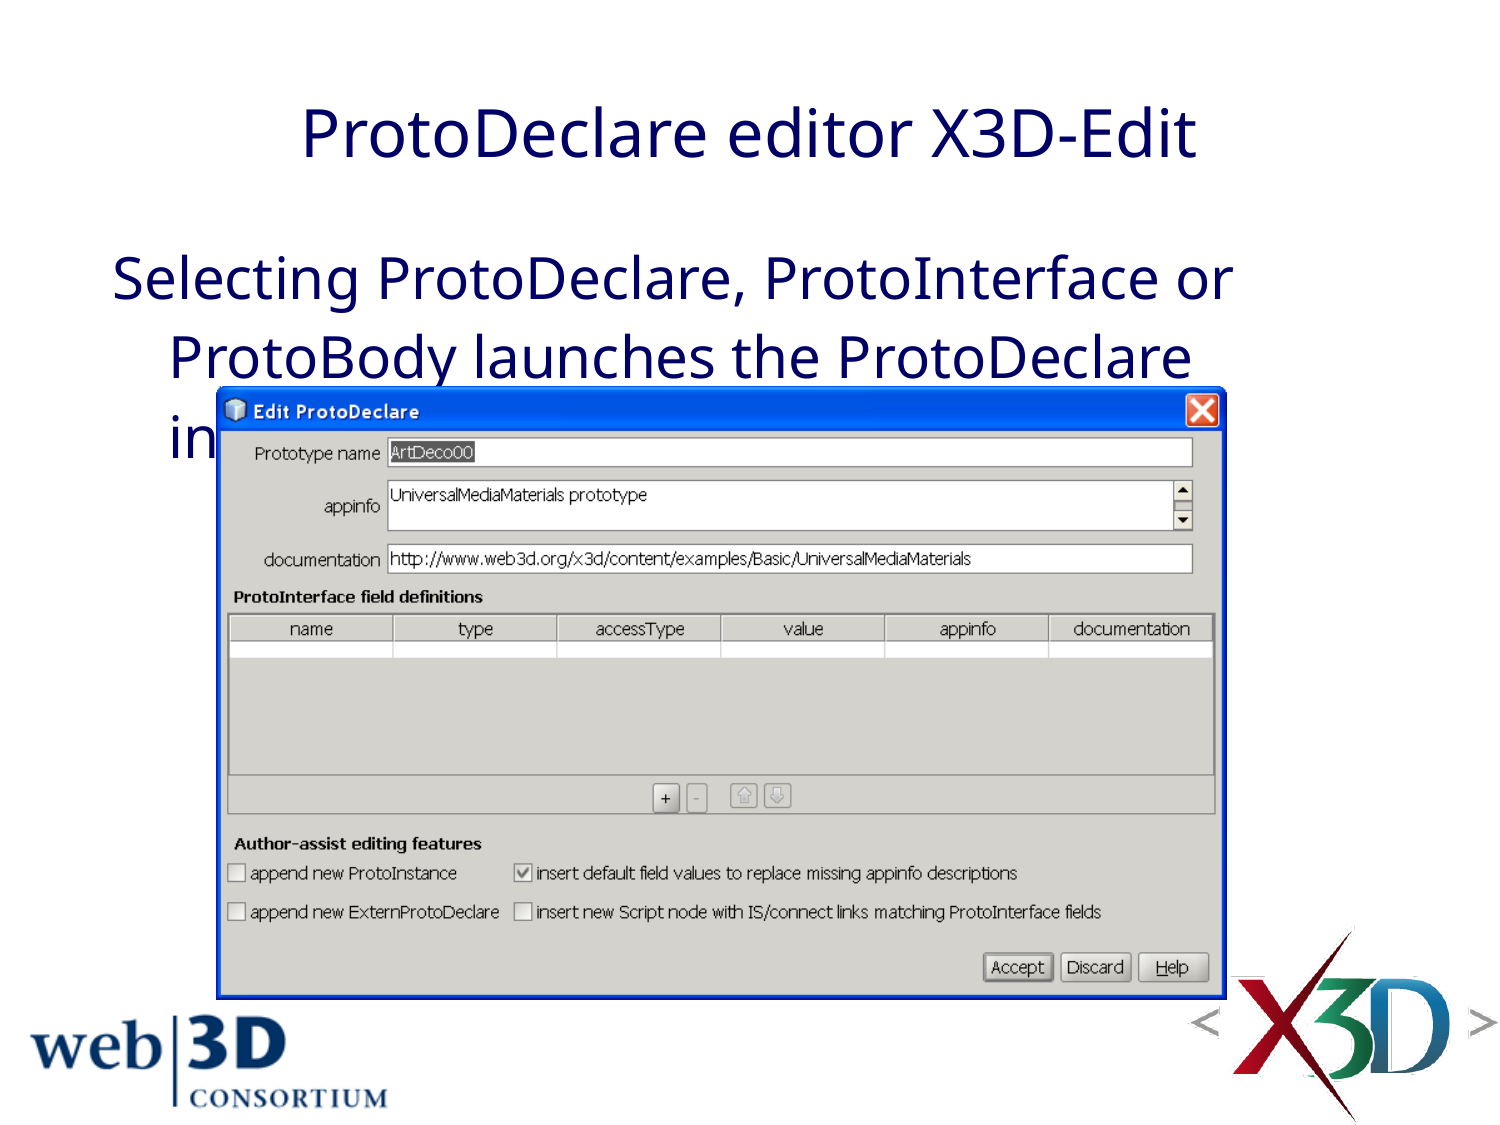

# ProtoDeclare editor X3D-Edit
Selecting ProtoDeclare, ProtoInterface or ProtoBody launches the ProtoDeclare interface: